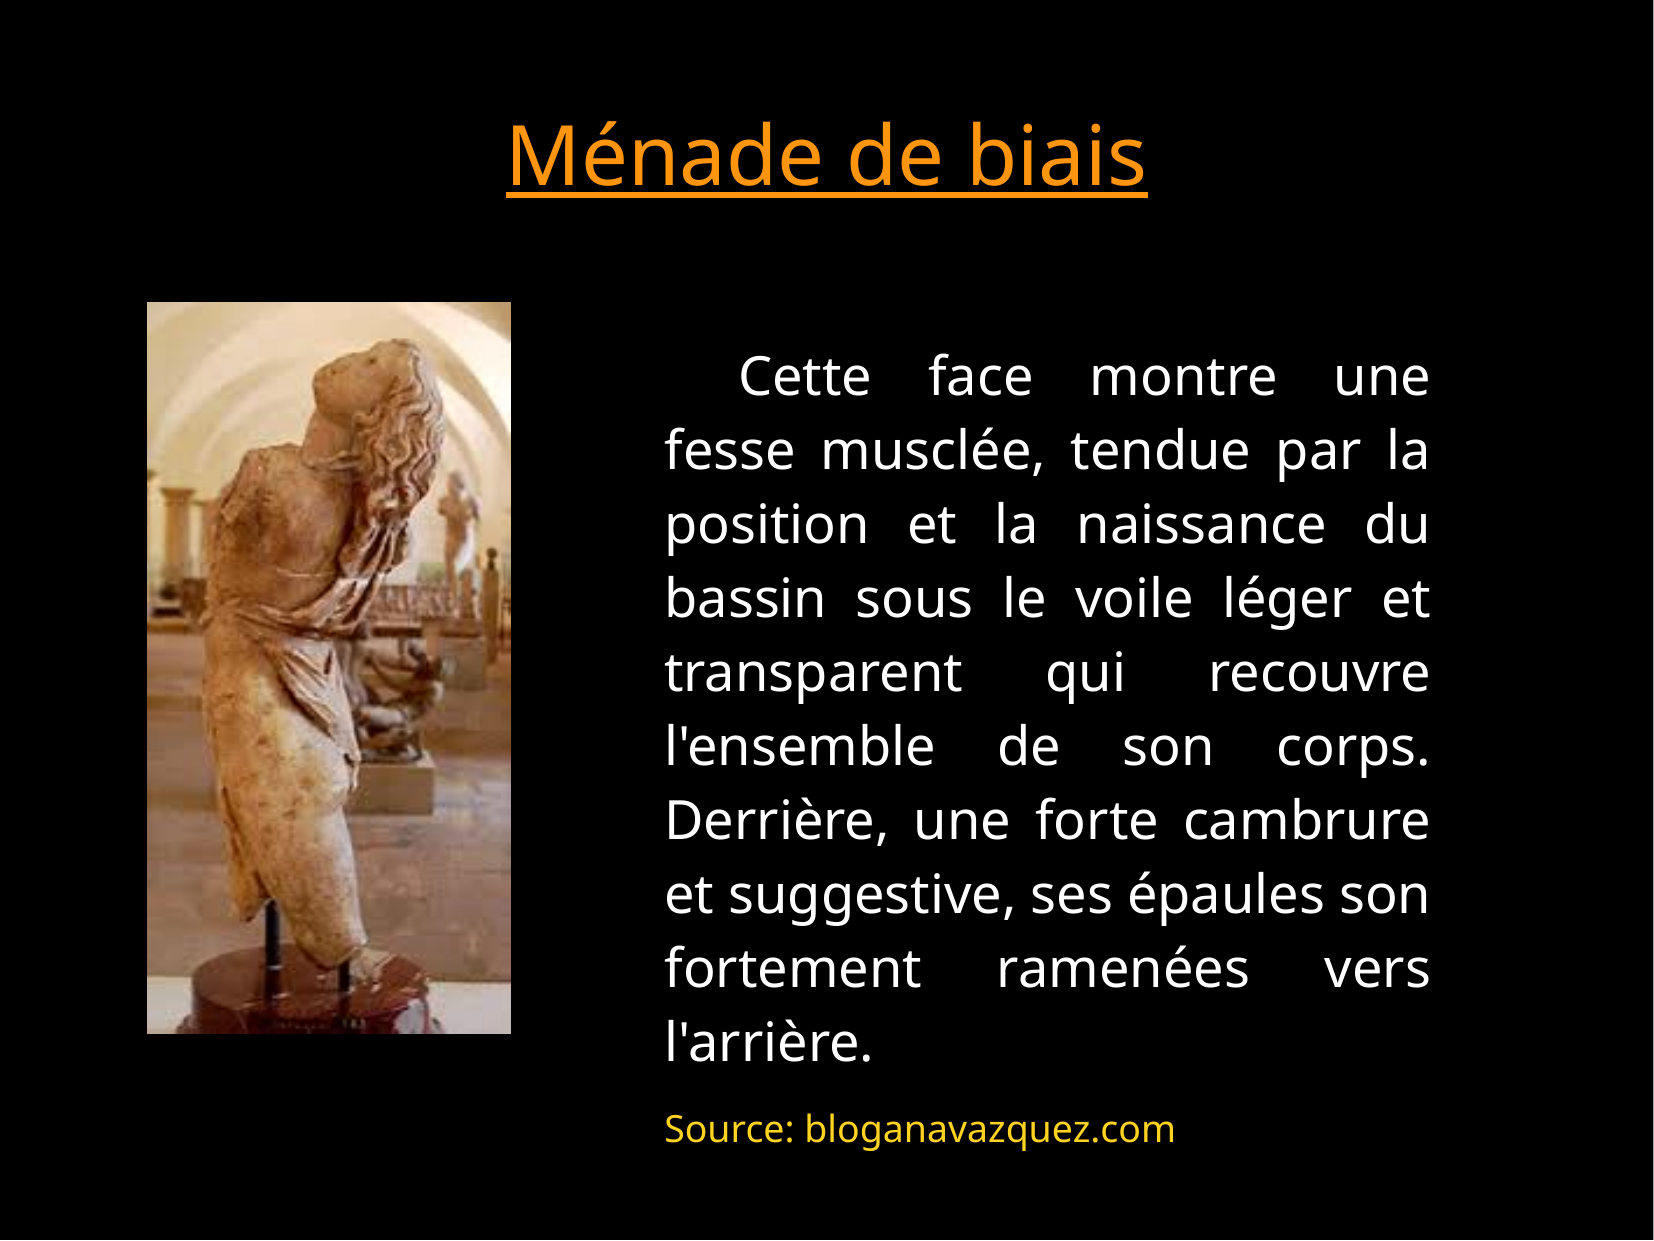

# Ménade de biais
	Cette face montre une fesse musclée, tendue par la position et la naissance du bassin sous le voile léger et transparent qui recouvre l'ensemble de son corps. Derrière, une forte cambrure et suggestive, ses épaules son fortement ramenées vers l'arrière.
Source: bloganavazquez.com